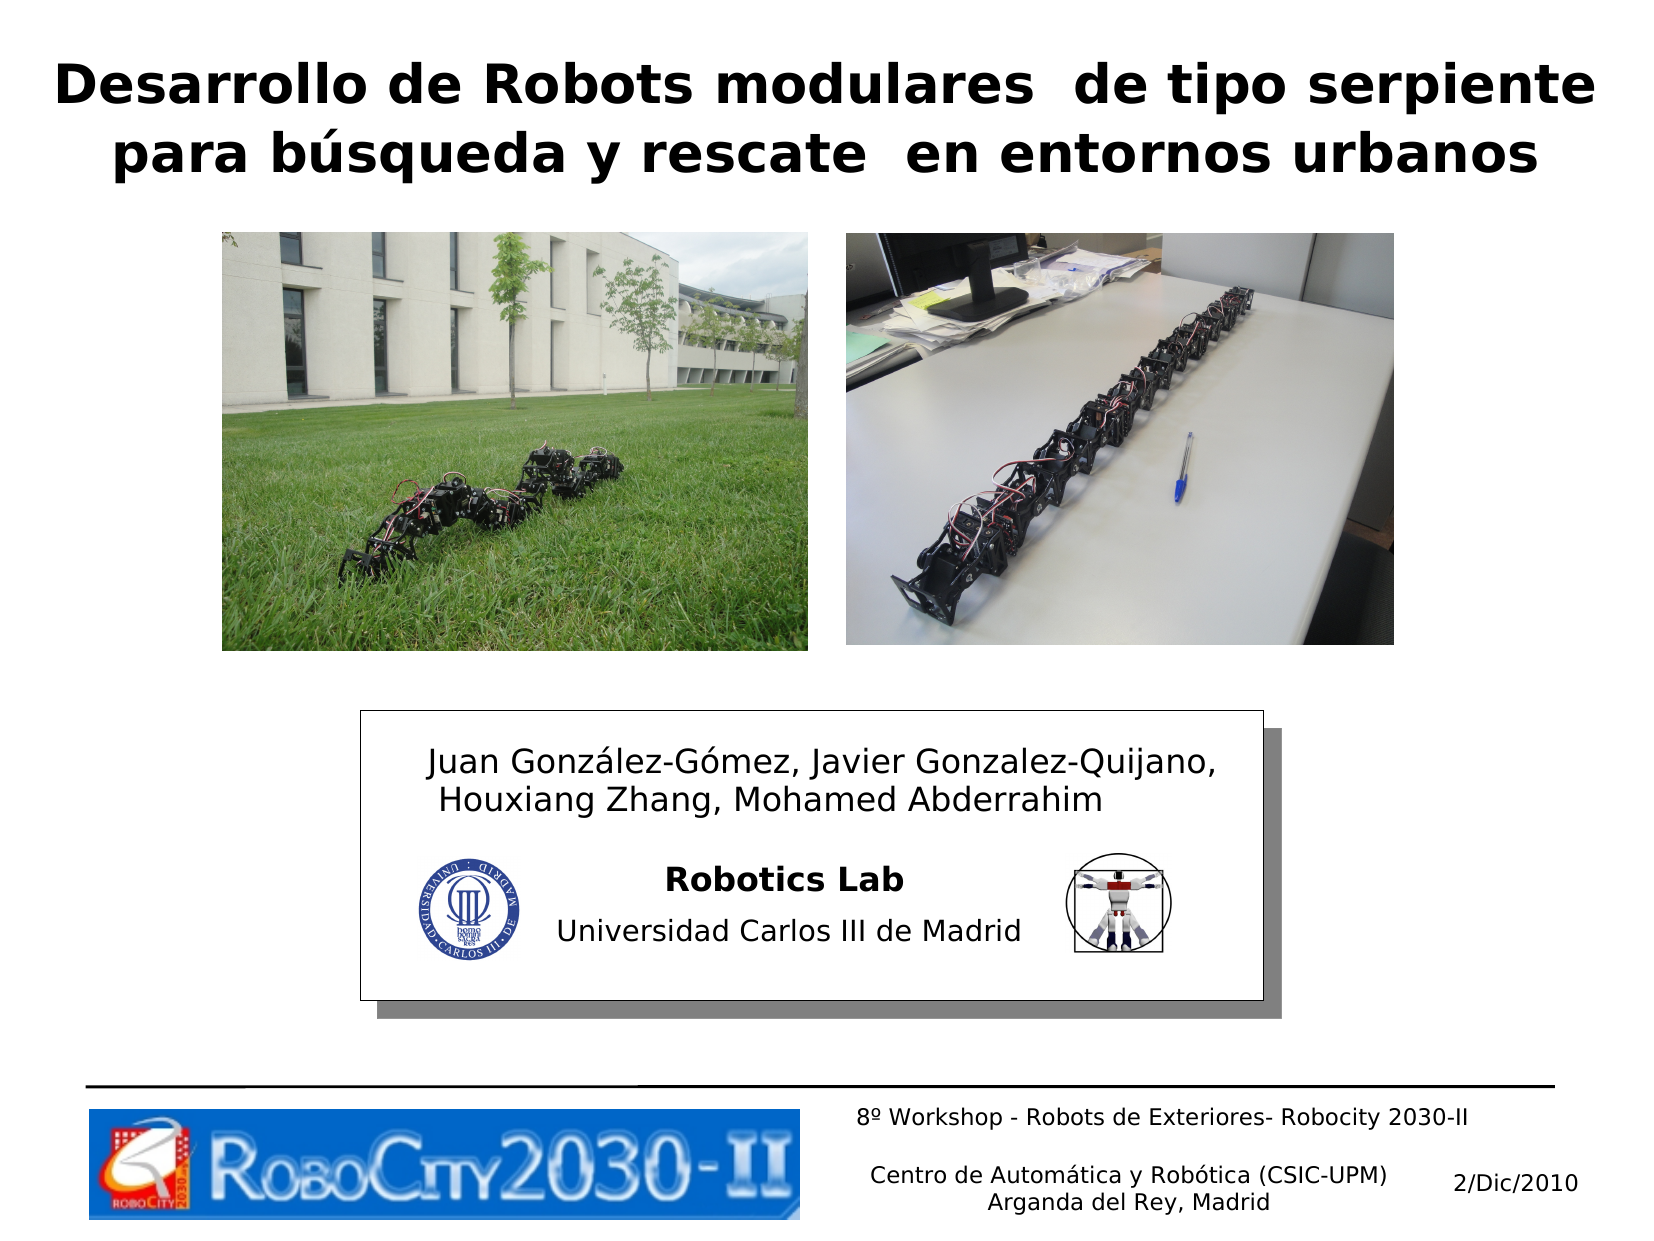

Desarrollo de Robots modulares de tipo serpiente
para búsqueda y rescate en entornos urbanos
Juan González-Gómez, Javier Gonzalez-Quijano,
 Houxiang Zhang, Mohamed Abderrahim
Robotics Lab
Universidad Carlos III de Madrid
8º Workshop - Robots de Exteriores- Robocity 2030-II
Centro de Automática y Robótica (CSIC-UPM)
Arganda del Rey, Madrid
2/Dic/2010